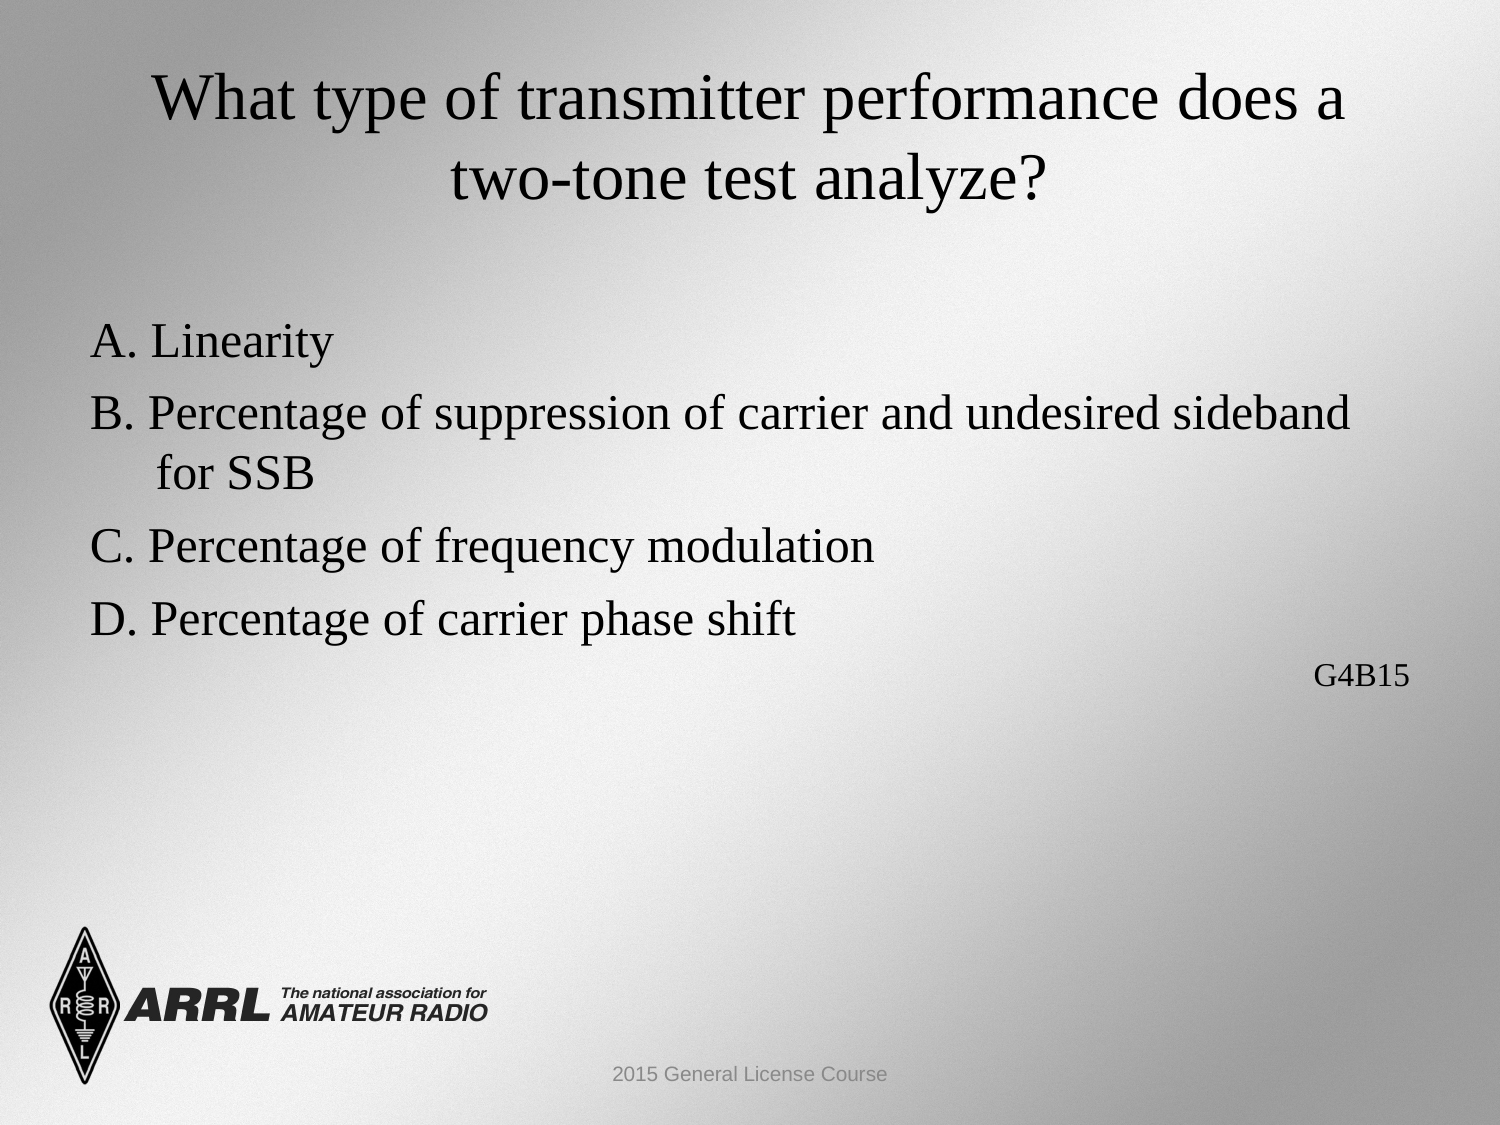

# What type of transmitter performance does a two-tone test analyze?
A. Linearity
B. Percentage of suppression of carrier and undesired sideband for SSB
C. Percentage of frequency modulation
D. Percentage of carrier phase shift
 G4B15
2015 General License Course